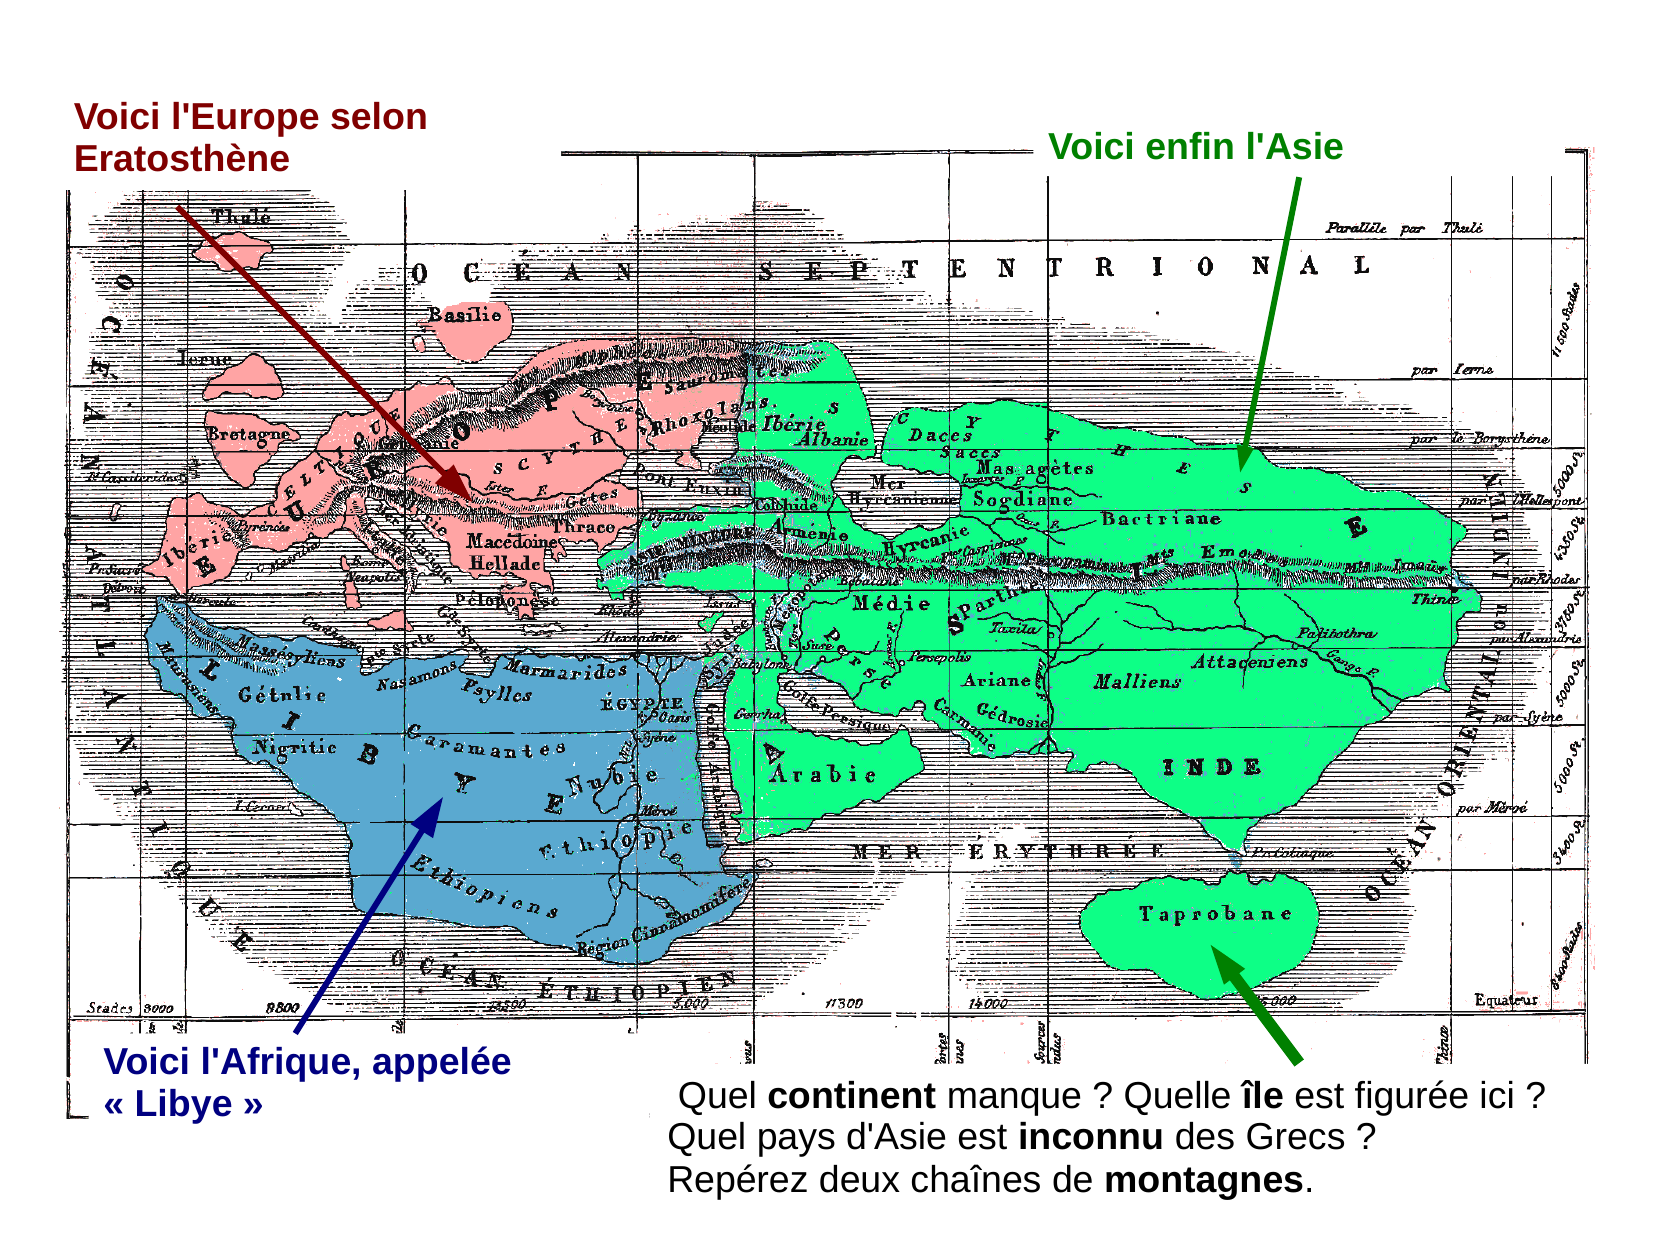

Voici l'Europe selon Eratosthène
Voici enfin l'Asie
Voici l'Afrique, appelée « Libye »
 Quel continent manque ? Quelle île est figurée ici ?
Quel pays d'Asie est inconnu des Grecs ?
Repérez deux chaînes de montagnes.